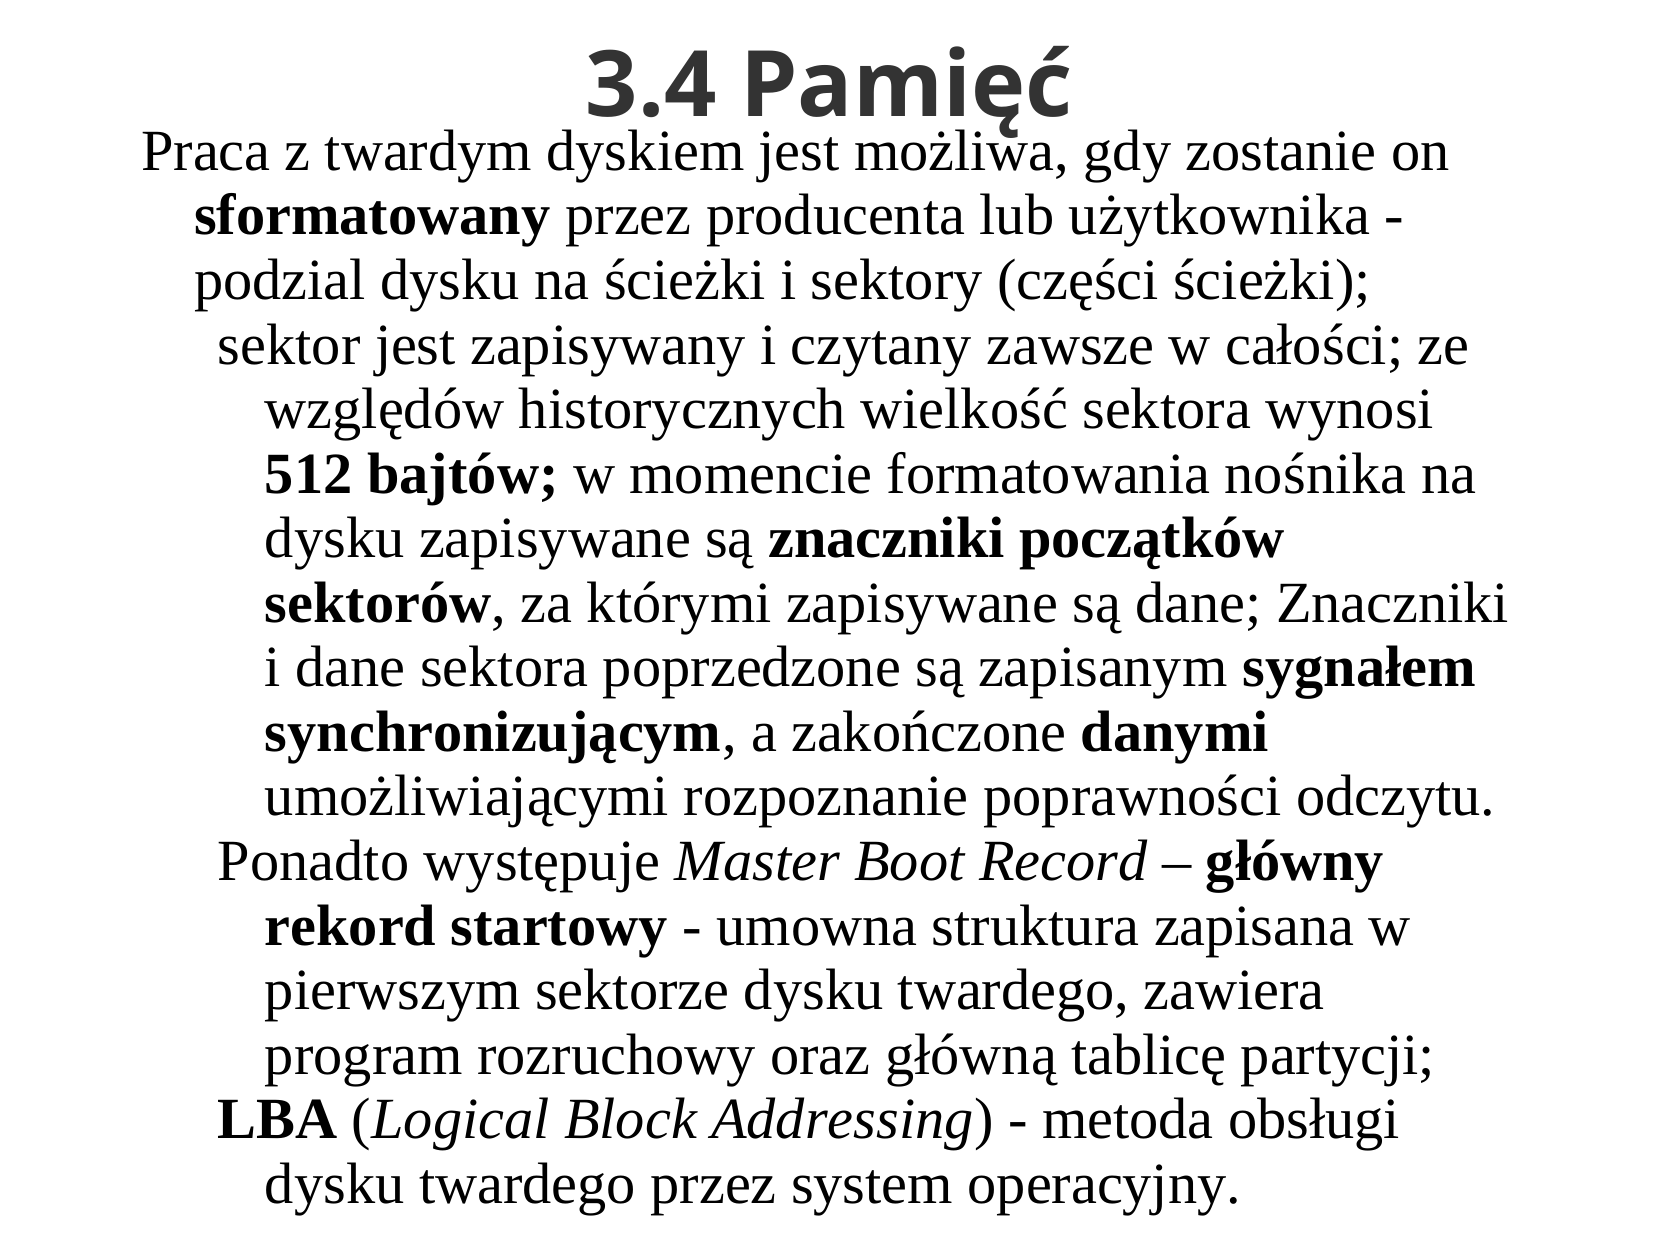

# 3.4 Pamięć
Praca z twardym dyskiem jest możliwa, gdy zostanie on sformatowany przez producenta lub użytkownika - podzial dysku na ścieżki i sektory (części ścieżki);
sektor jest zapisywany i czytany zawsze w całości; ze względów historycznych wielkość sektora wynosi 512 bajtów; w momencie formatowania nośnika na dysku zapisywane są znaczniki początków sektorów, za którymi zapisywane są dane; Znaczniki i dane sektora poprzedzone są zapisanym sygnałem synchronizującym, a zakończone danymi umożliwiającymi rozpoznanie poprawności odczytu.
Ponadto występuje Master Boot Record – główny rekord startowy - umowna struktura zapisana w pierwszym sektorze dysku twardego, zawiera program rozruchowy oraz główną tablicę partycji;
LBA (Logical Block Addressing) - metoda obsługi dysku twardego przez system operacyjny.